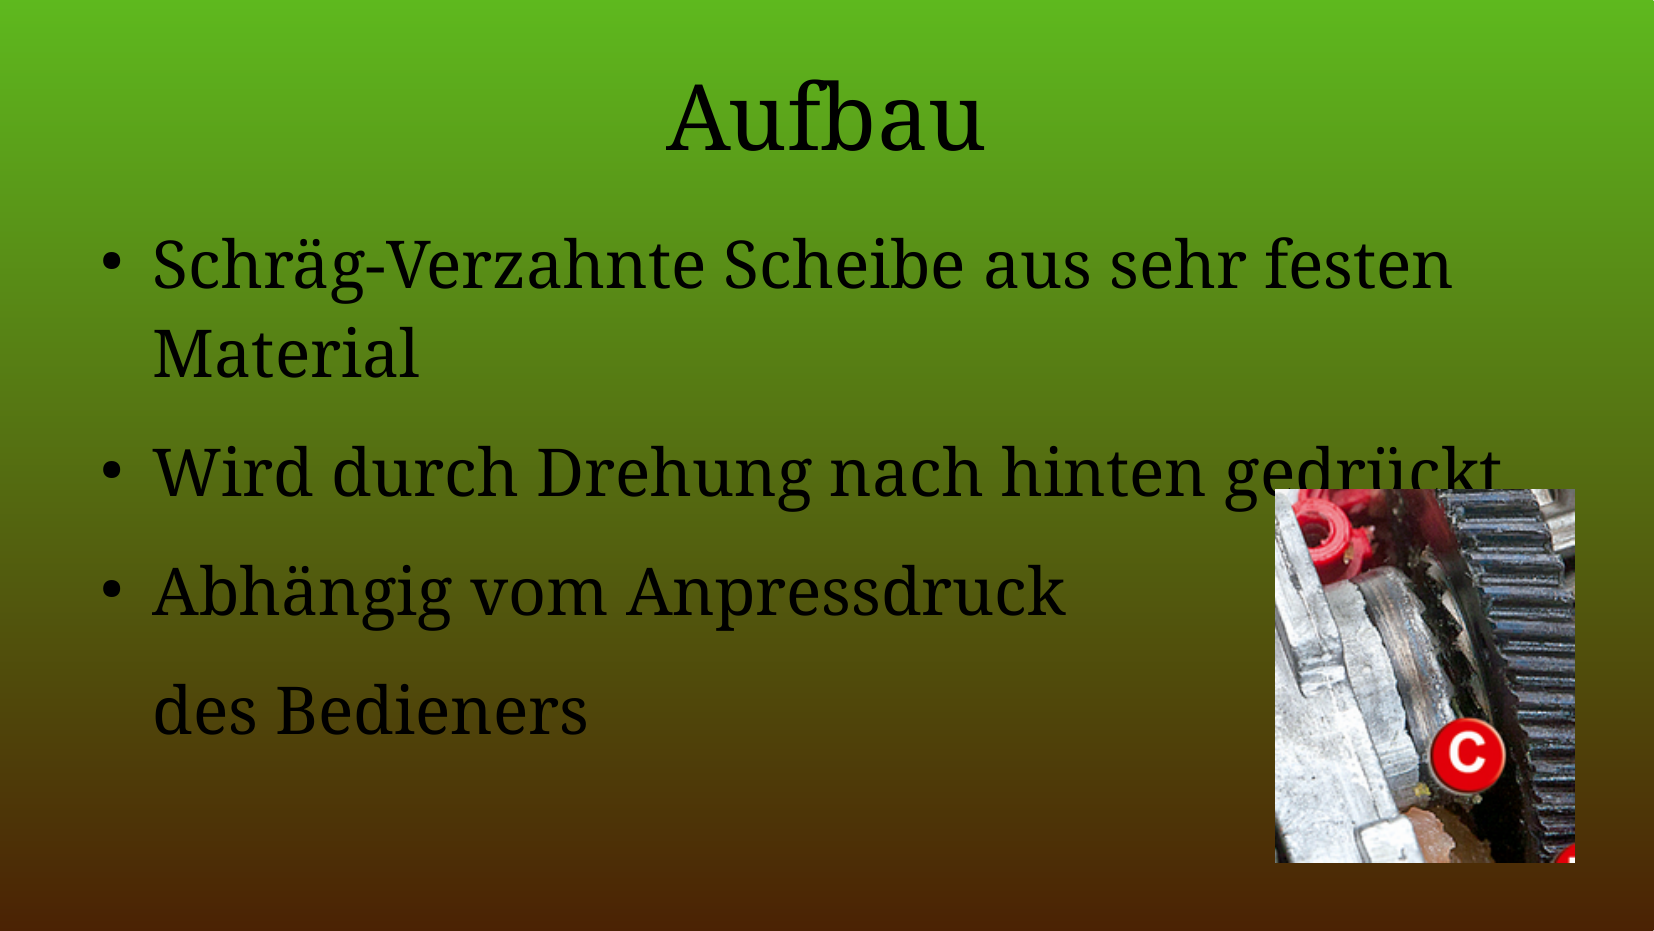

# Aufbau
Schräg-Verzahnte Scheibe aus sehr festen Material
Wird durch Drehung nach hinten gedrückt
Abhängig vom Anpressdruck
des Bedieners